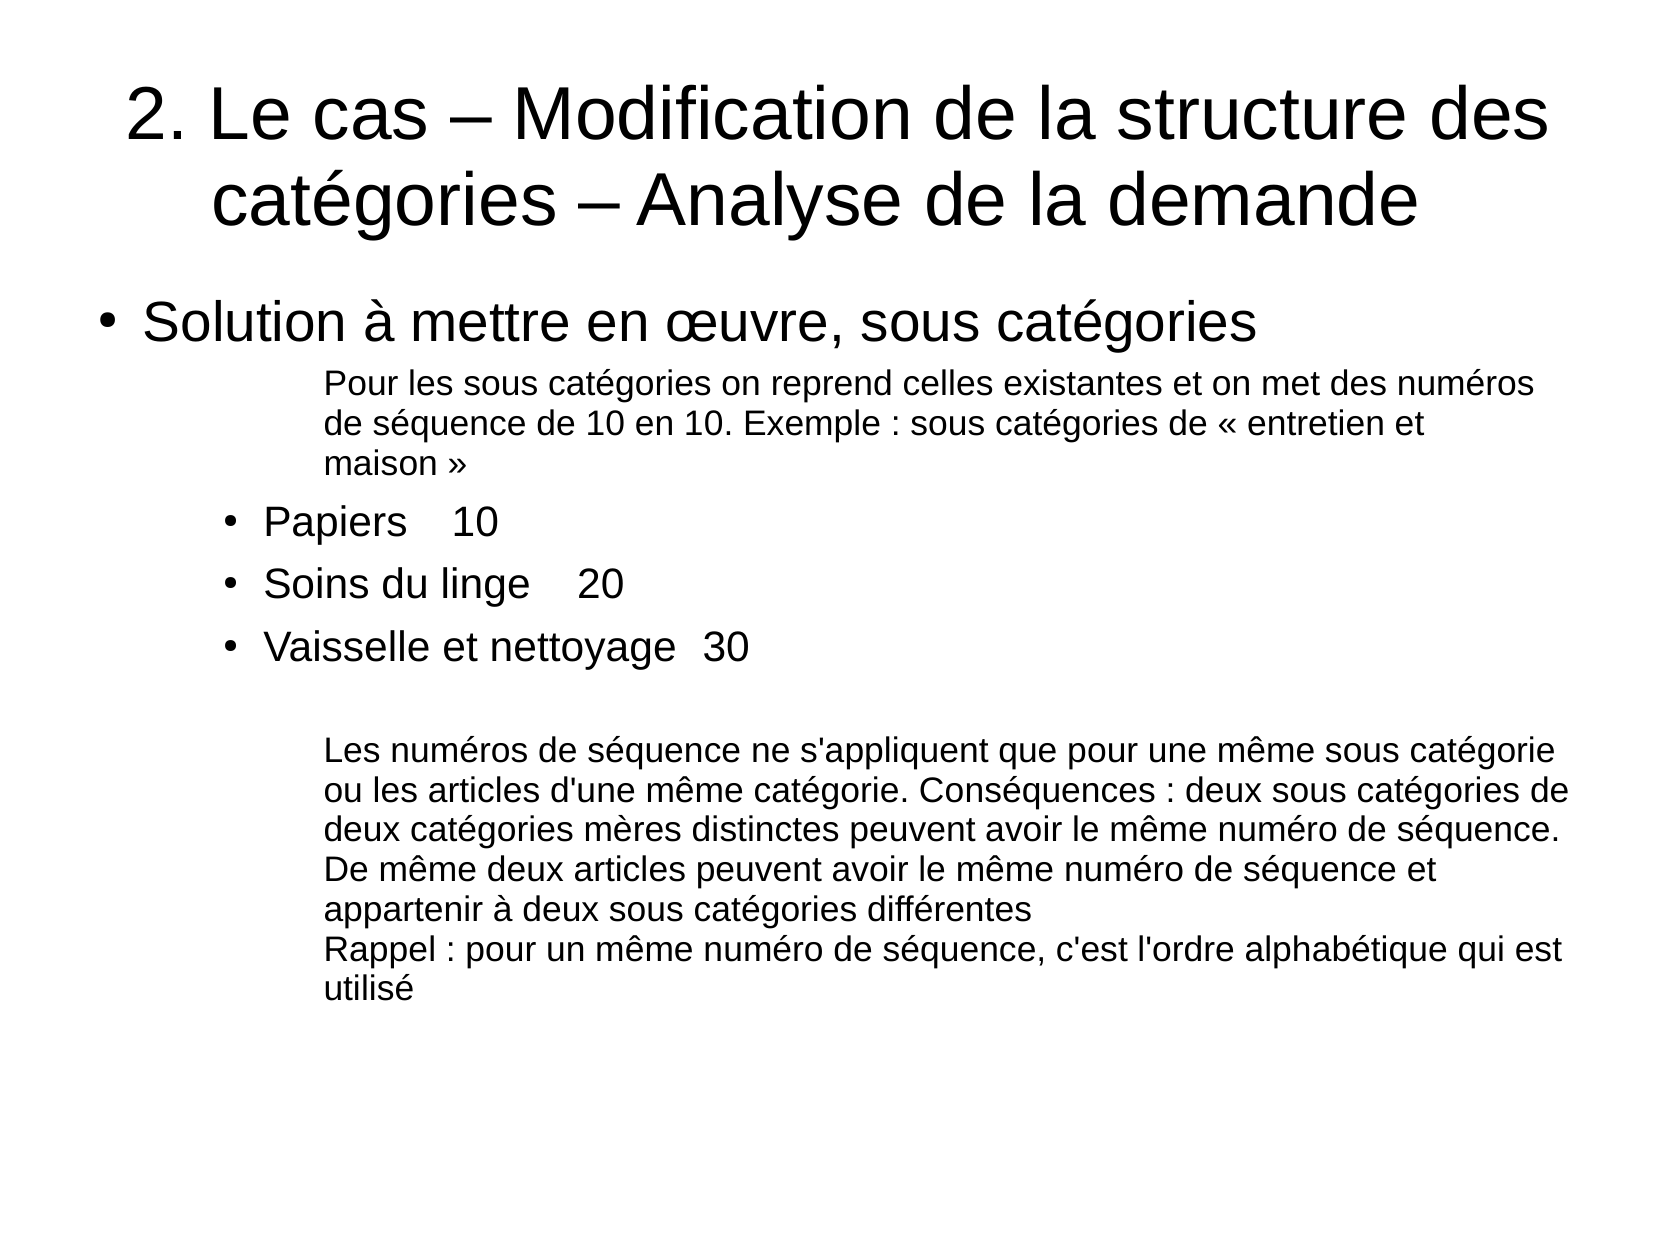

# 2. Le cas – Modification de la structure des catégories – Analyse de la demande
Solution à mettre en œuvre, sous catégories
Pour les sous catégories on reprend celles existantes et on met des numéros de séquence de 10 en 10. Exemple : sous catégories de « entretien et maison »
Papiers						10
Soins du linge				20
Vaisselle et nettoyage		30
Les numéros de séquence ne s'appliquent que pour une même sous catégorie ou les articles d'une même catégorie. Conséquences : deux sous catégories de deux catégories mères distinctes peuvent avoir le même numéro de séquence. De même deux articles peuvent avoir le même numéro de séquence et appartenir à deux sous catégories différentes
Rappel : pour un même numéro de séquence, c'est l'ordre alphabétique qui est utilisé